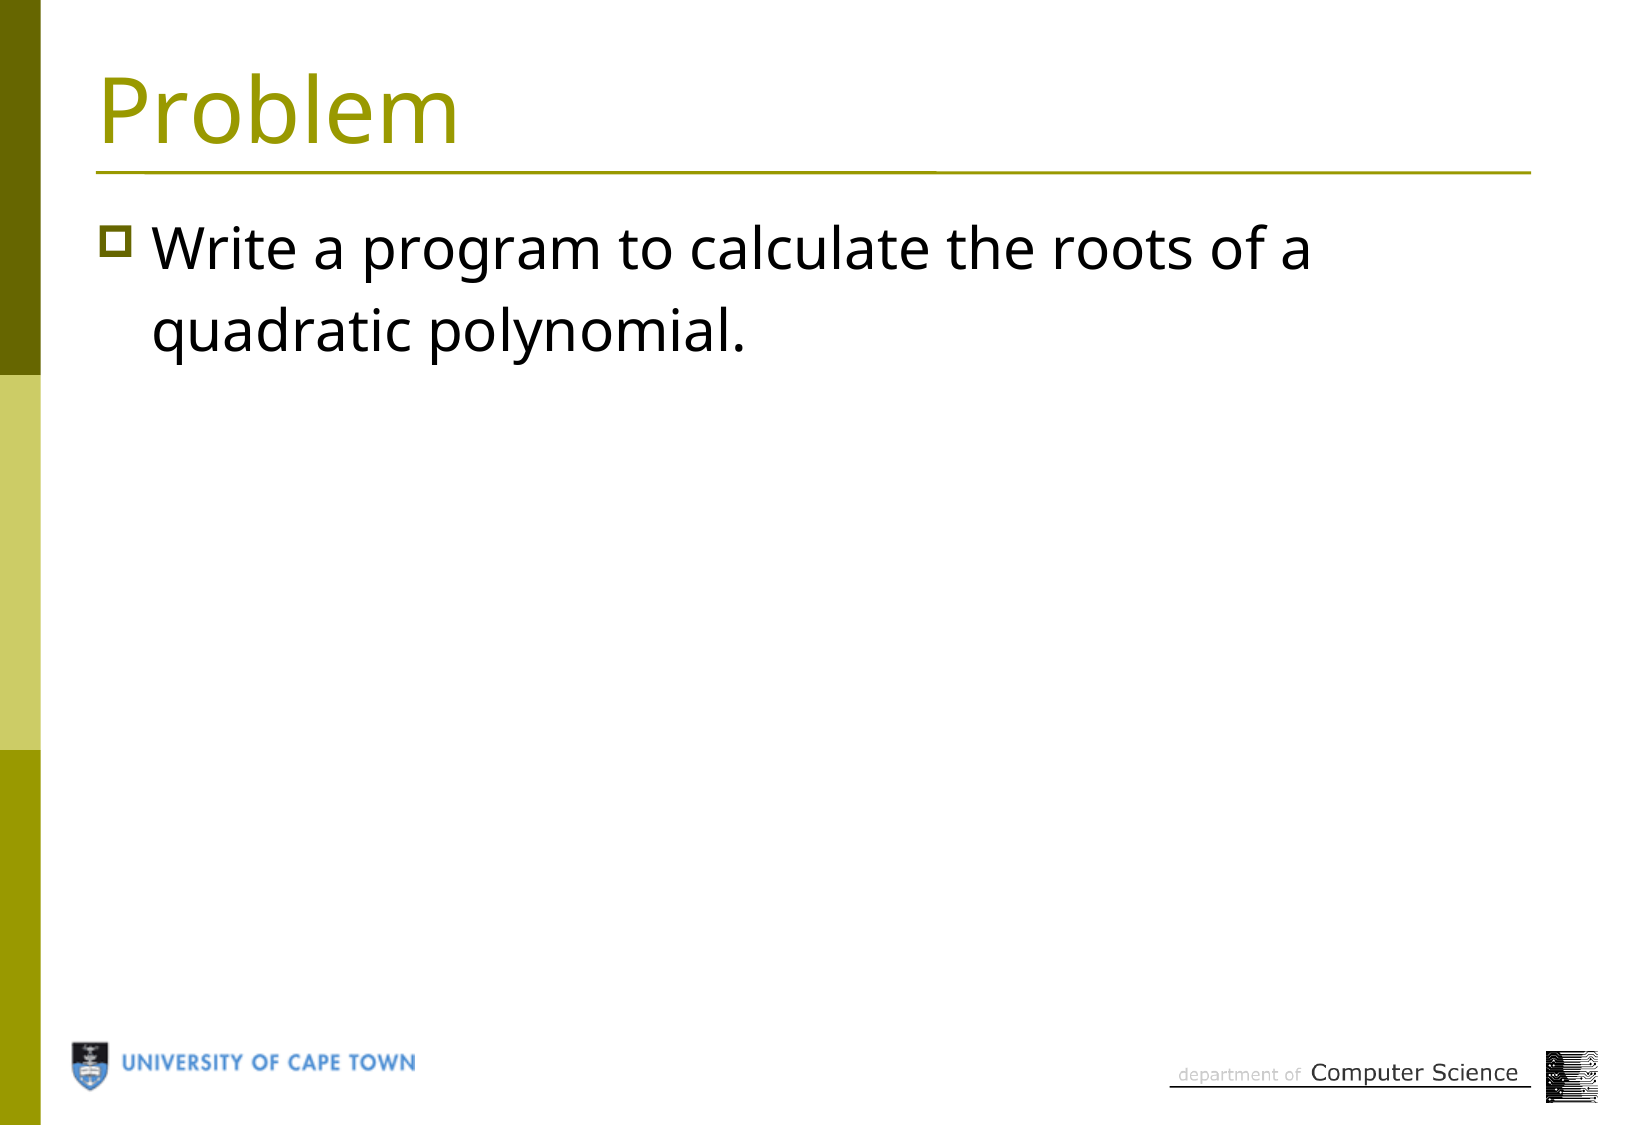

# Problem
Write a program to calculate the roots of a quadratic polynomial.